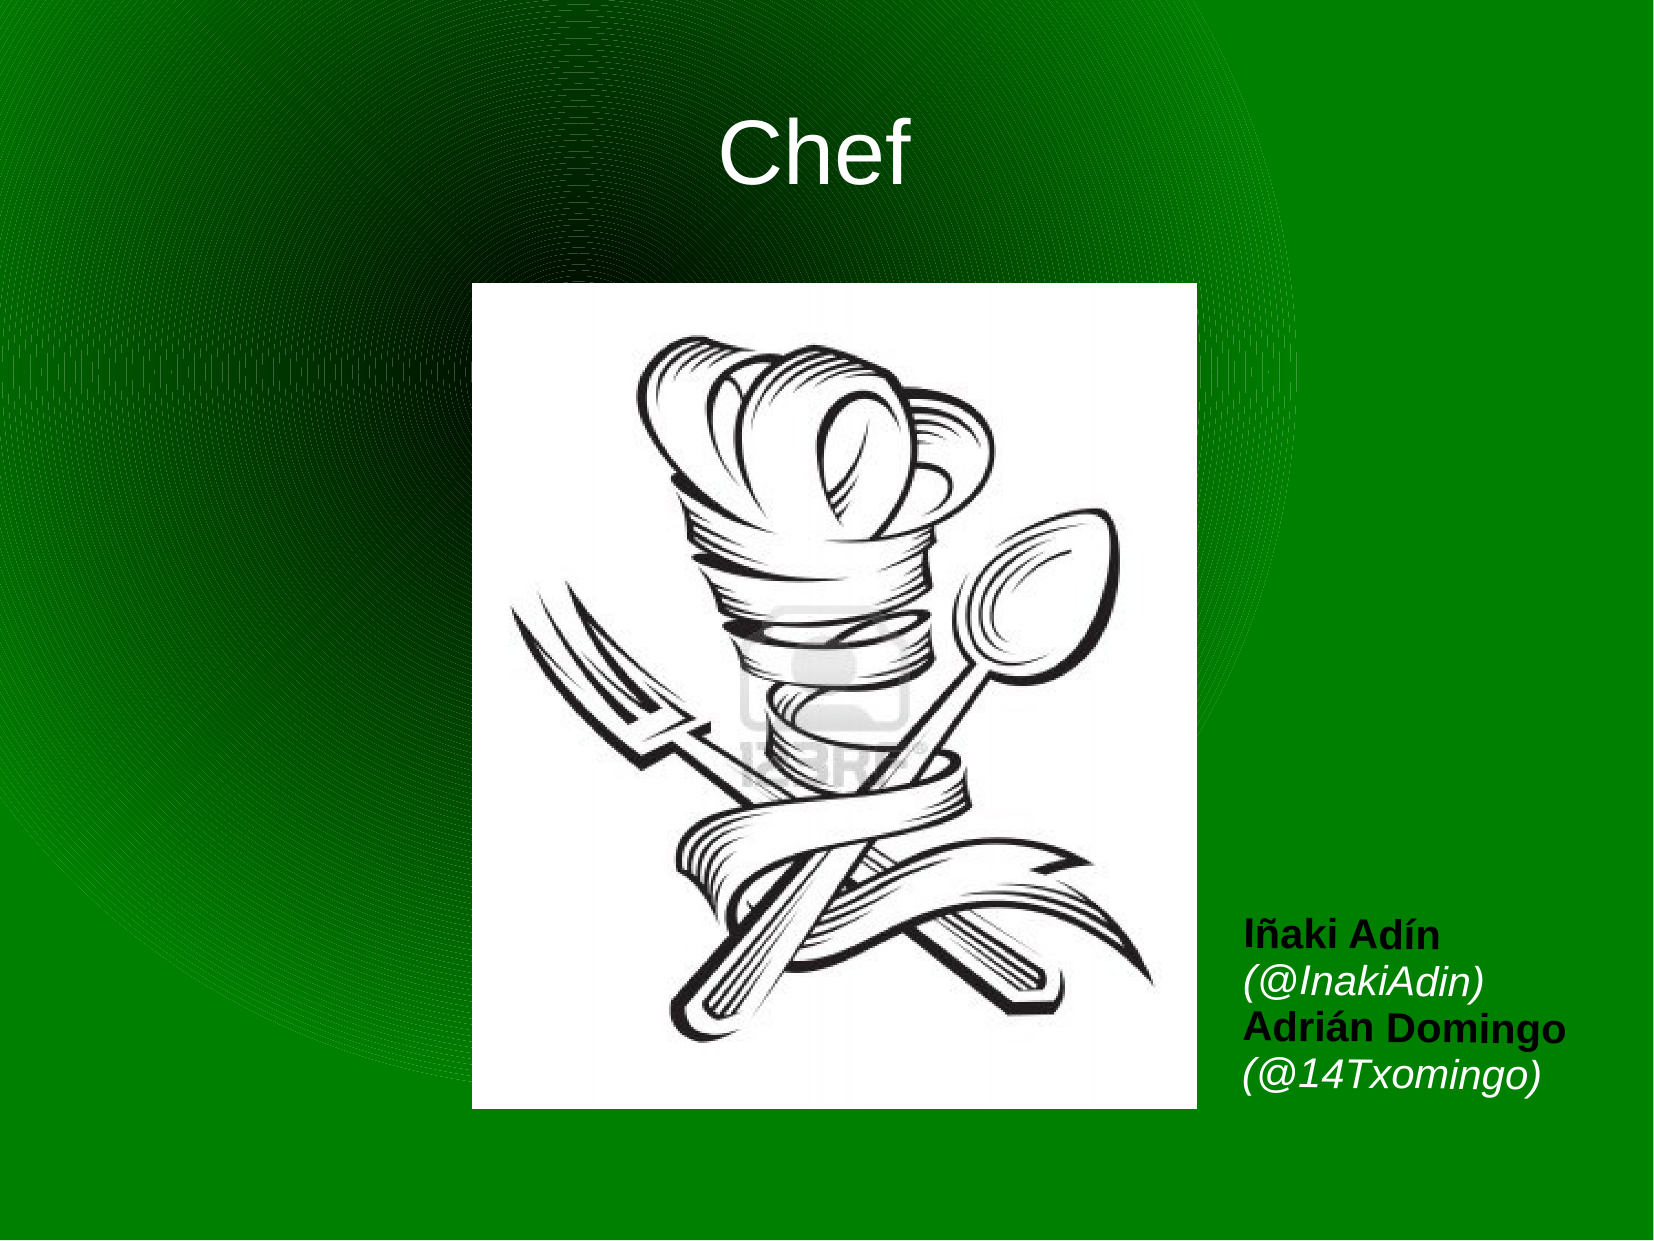

# Chef
Iñaki Adín (@InakiAdin)
Adrián Domingo (@14Txomingo)